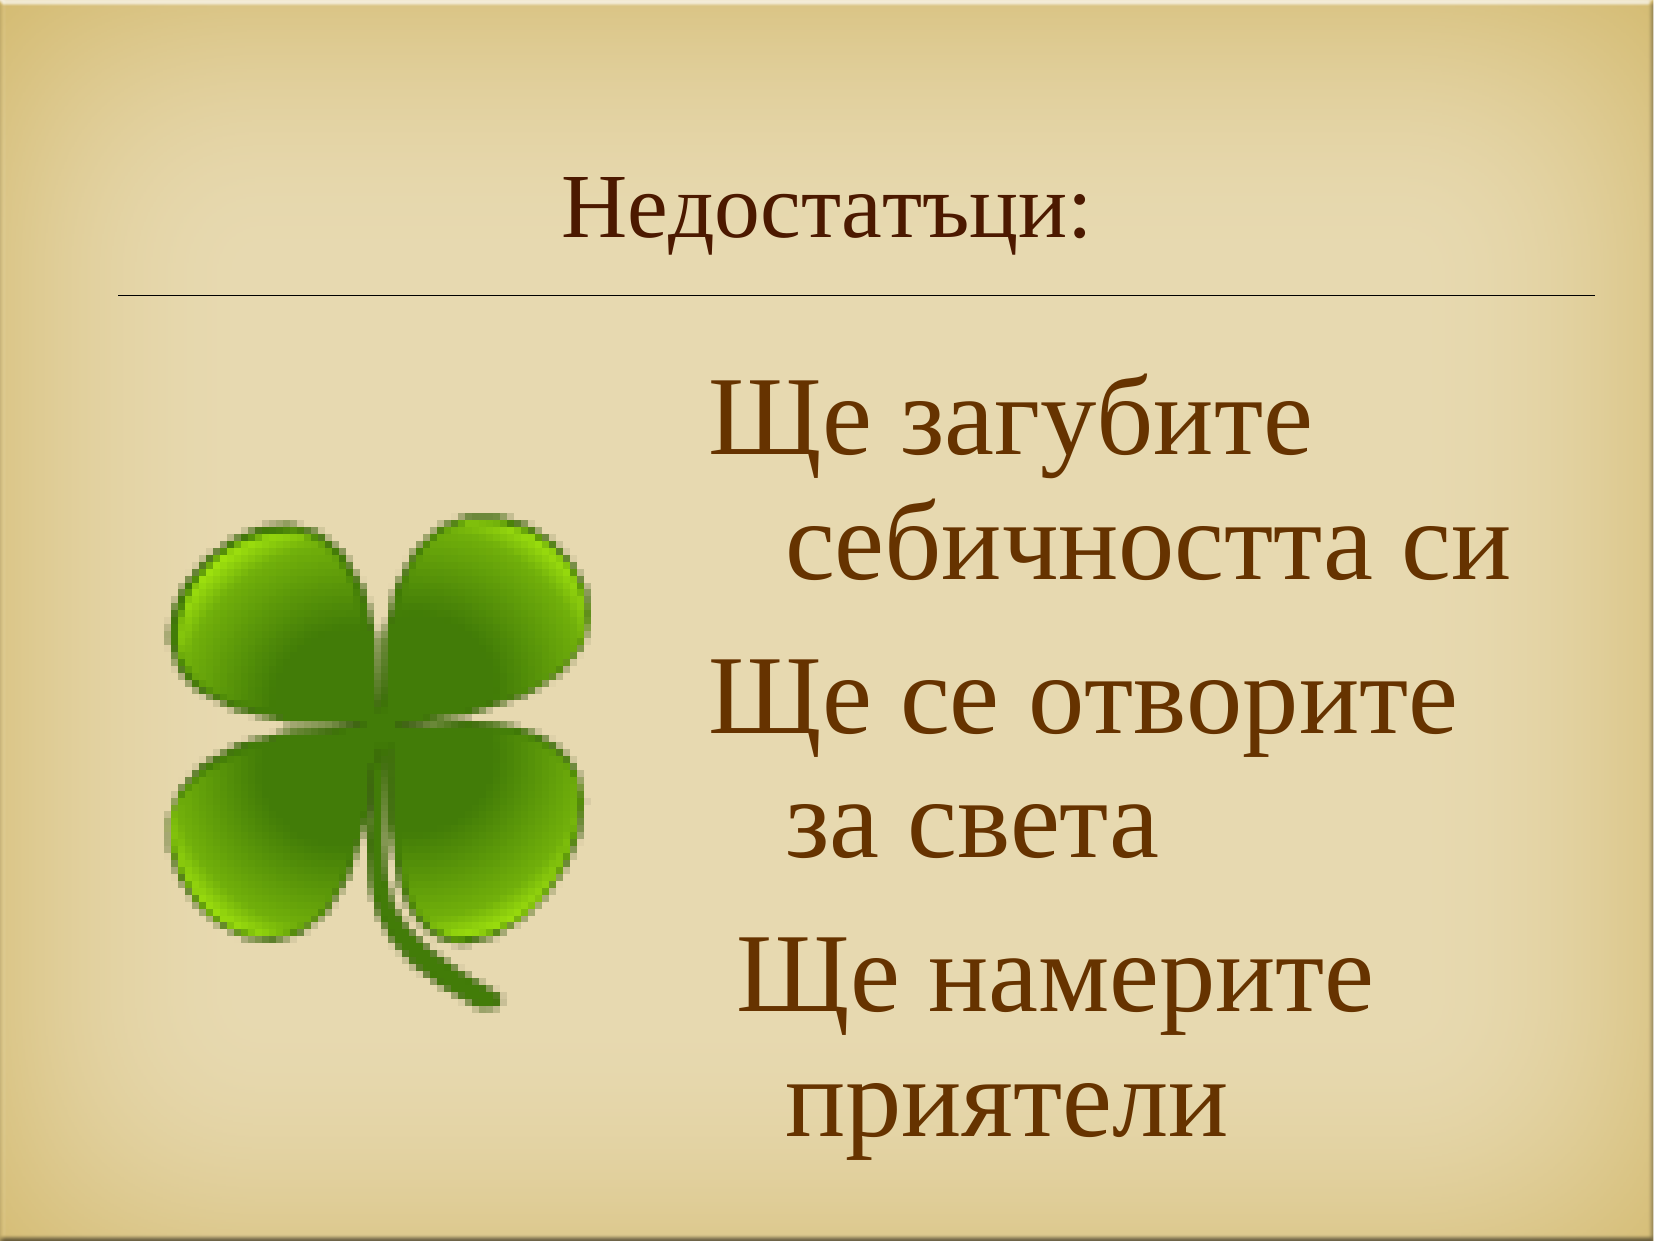

# Недостатъци:
Ще загубите себичността си
Ще се отворите за света
 Ще намерите приятели